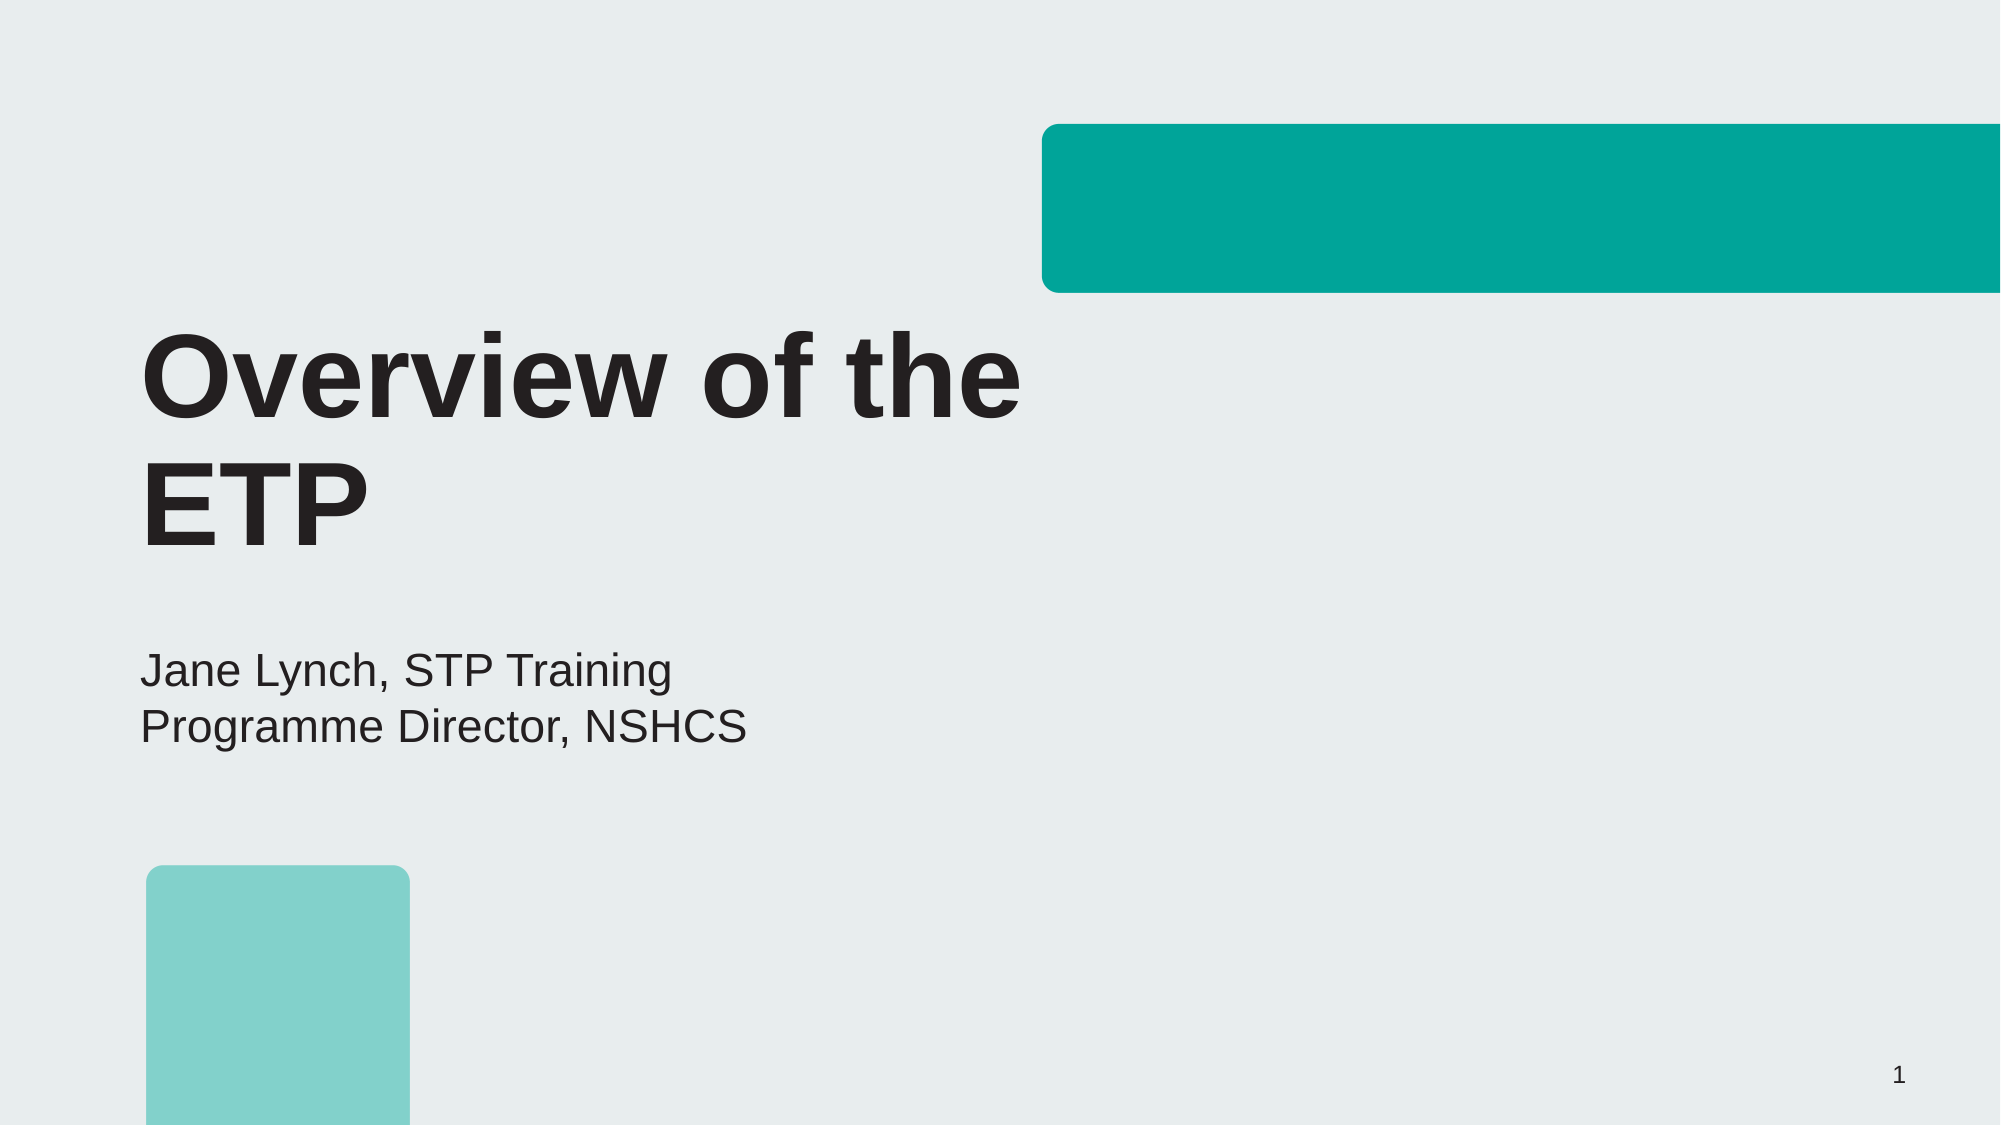

Overview of the ETP
# Jane Lynch, STP Training Programme Director, NSHCS